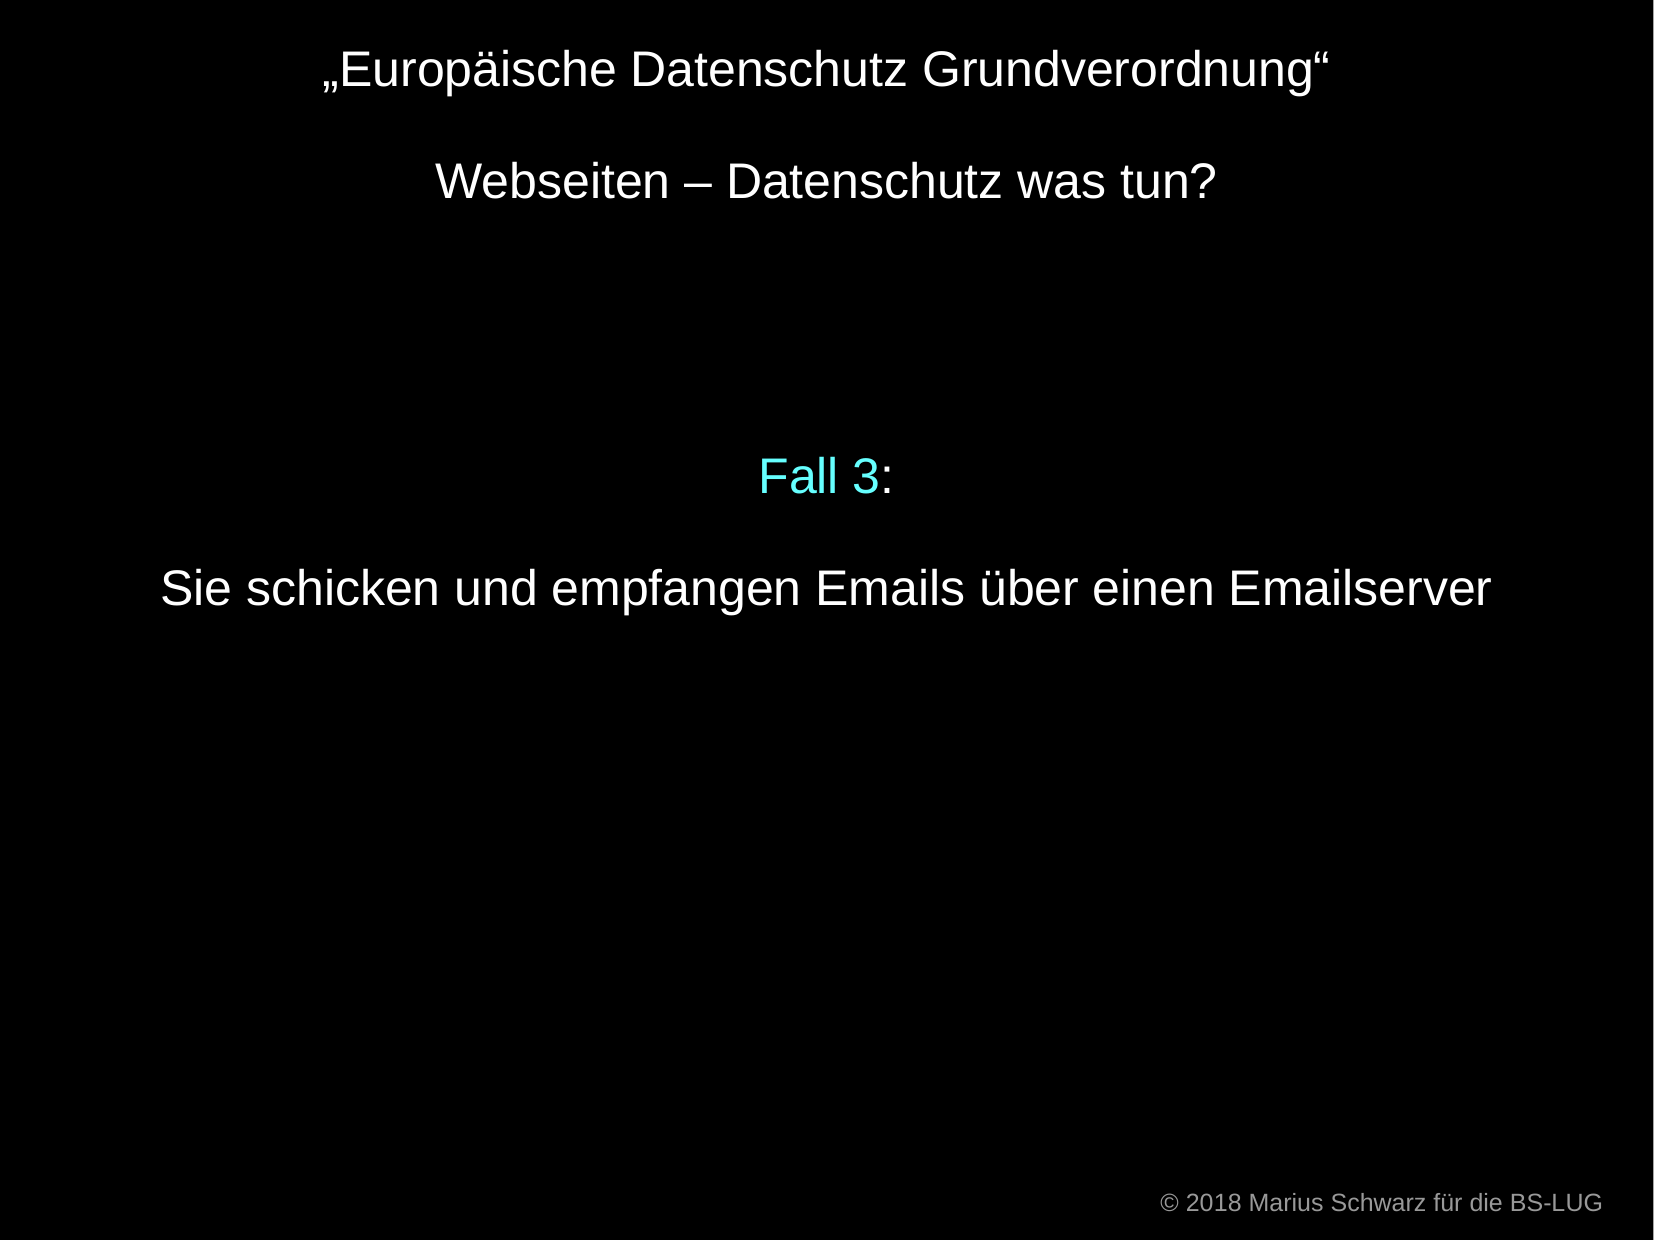

# „Europäische Datenschutz Grundverordnung“ Webseiten – Datenschutz was tun?
Fall 3:
Sie schicken und empfangen Emails über einen Emailserver
© 2018 Marius Schwarz für die BS-LUG